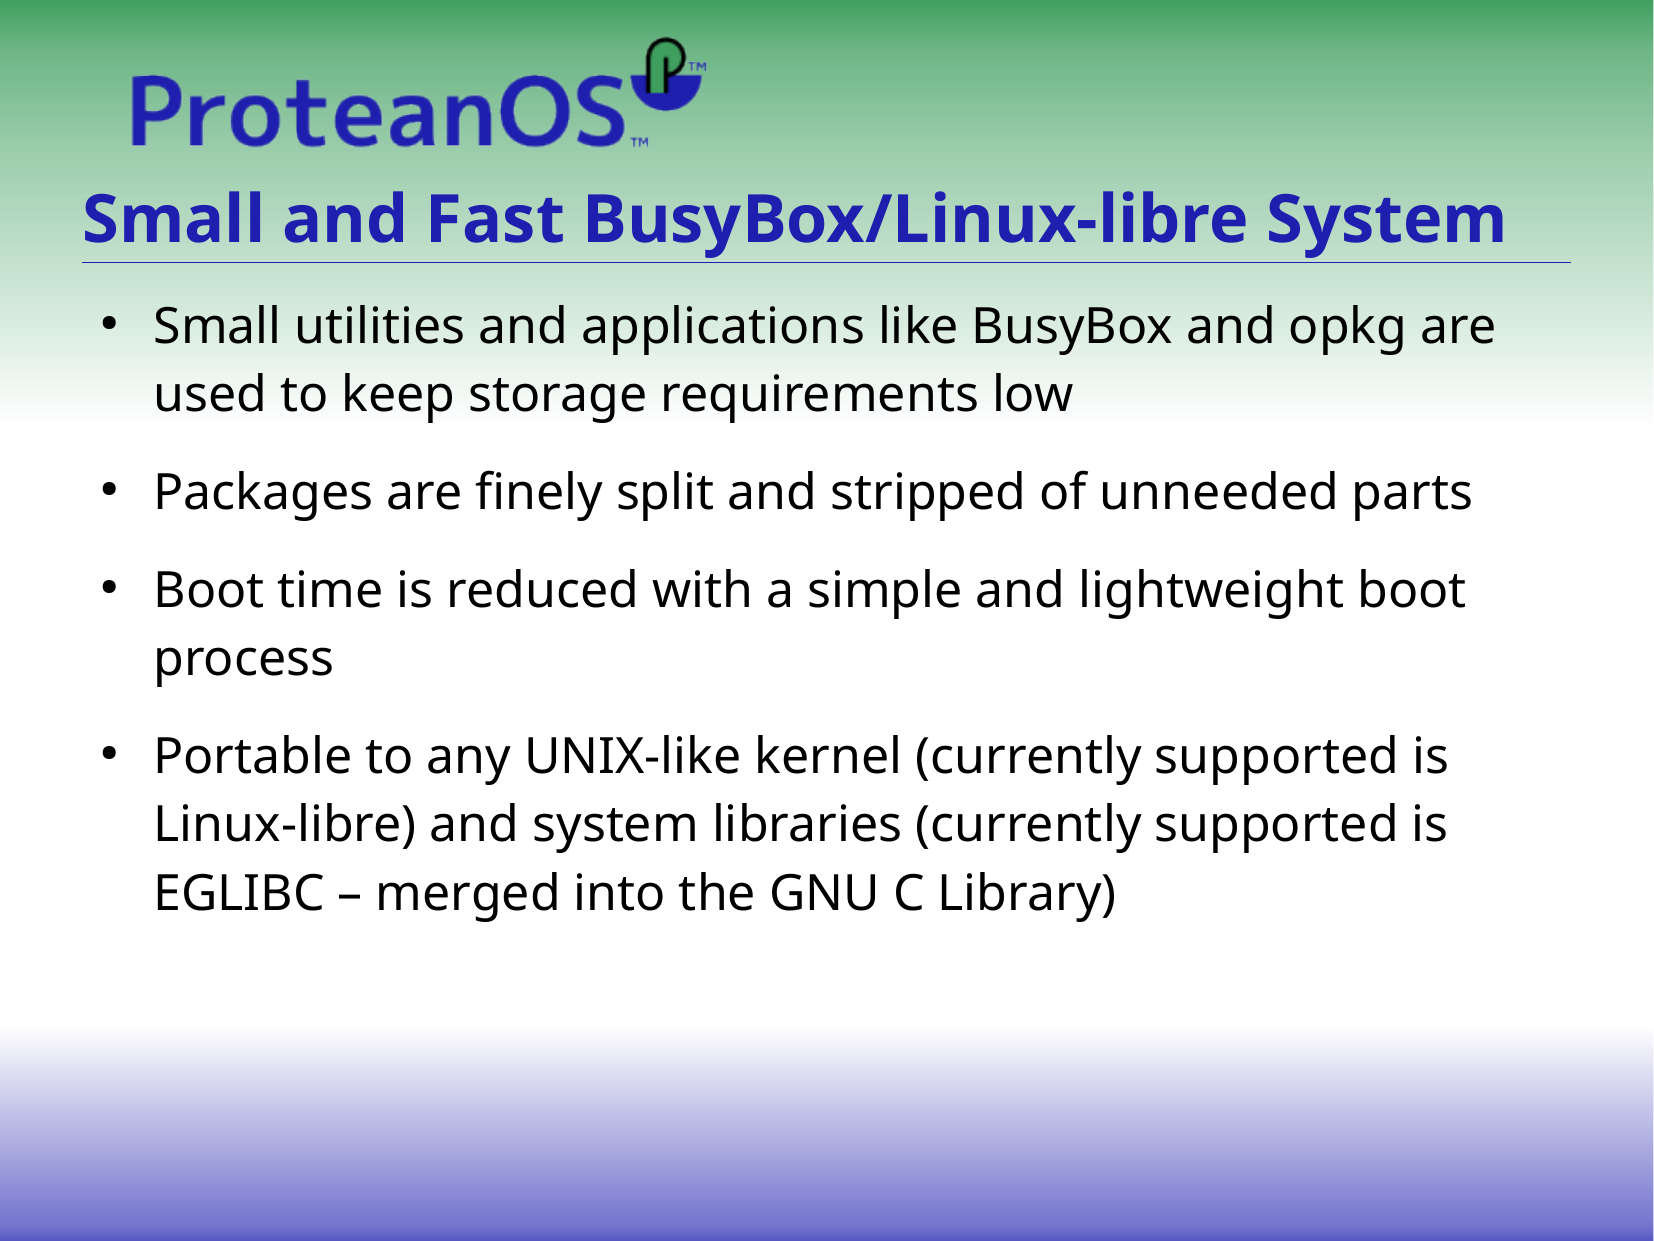

# Small and Fast BusyBox/Linux-libre System
Small utilities and applications like BusyBox and opkg are used to keep storage requirements low
Packages are finely split and stripped of unneeded parts
Boot time is reduced with a simple and lightweight boot process
Portable to any UNIX-like kernel (currently supported is Linux-libre) and system libraries (currently supported is EGLIBC – merged into the GNU C Library)